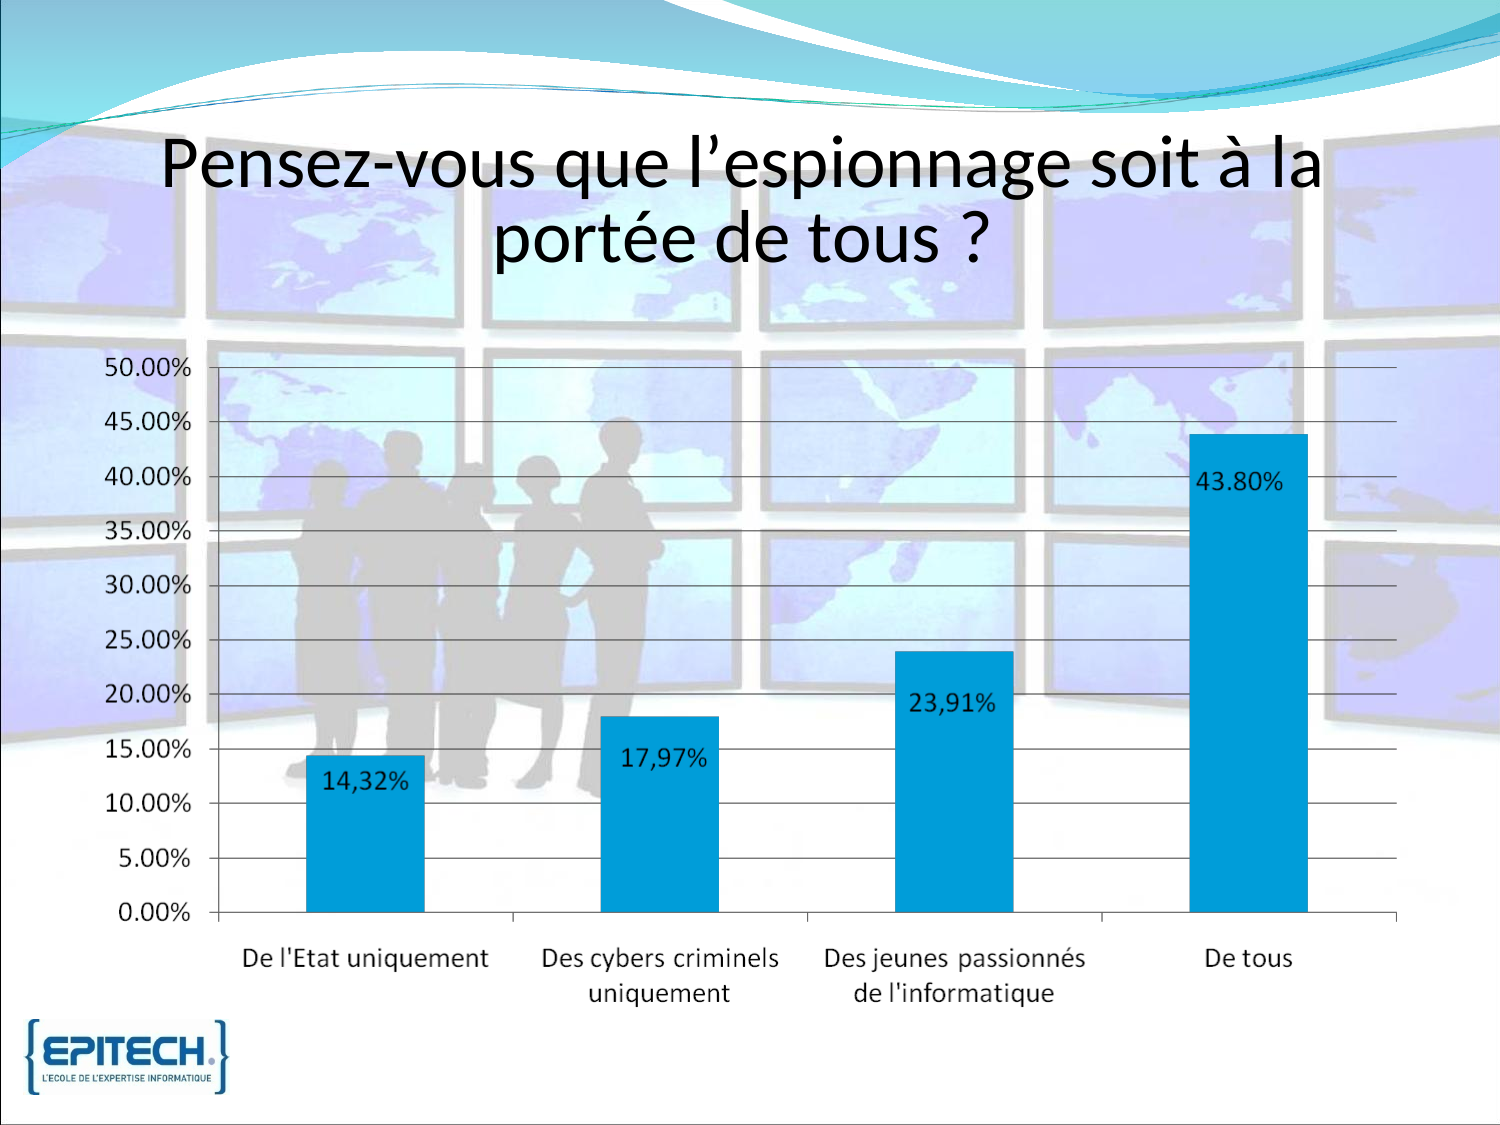

# Pensez-vous que l’espionnage soit à la portée de tous ?